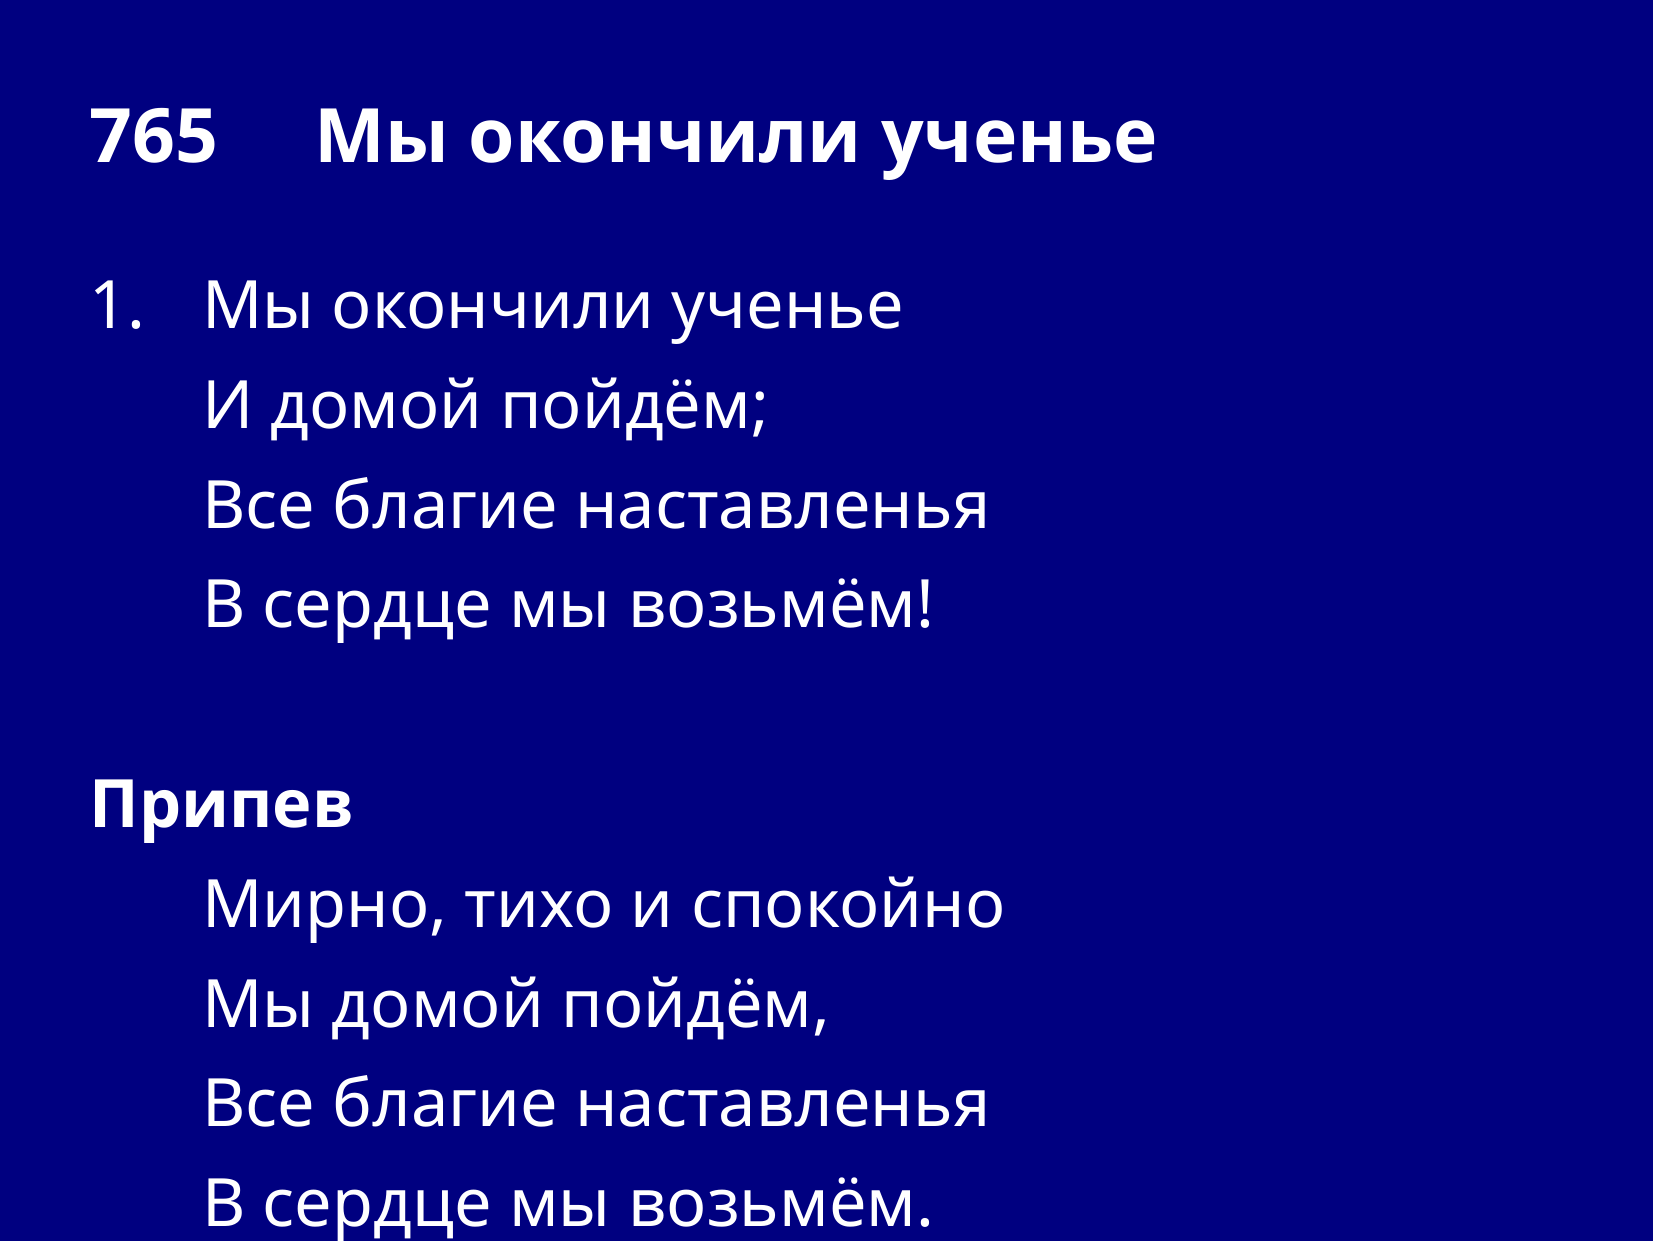

765	Мы окончили ученье
1.	Мы окончили ученье
	И домой пойдём;
	Все благие наставленья
	В сердце мы возьмём!
Припев
	Мирно, тихо и спокойно
	Мы домой пойдём,
	Все благие наставленья
	В сердце мы возьмём.